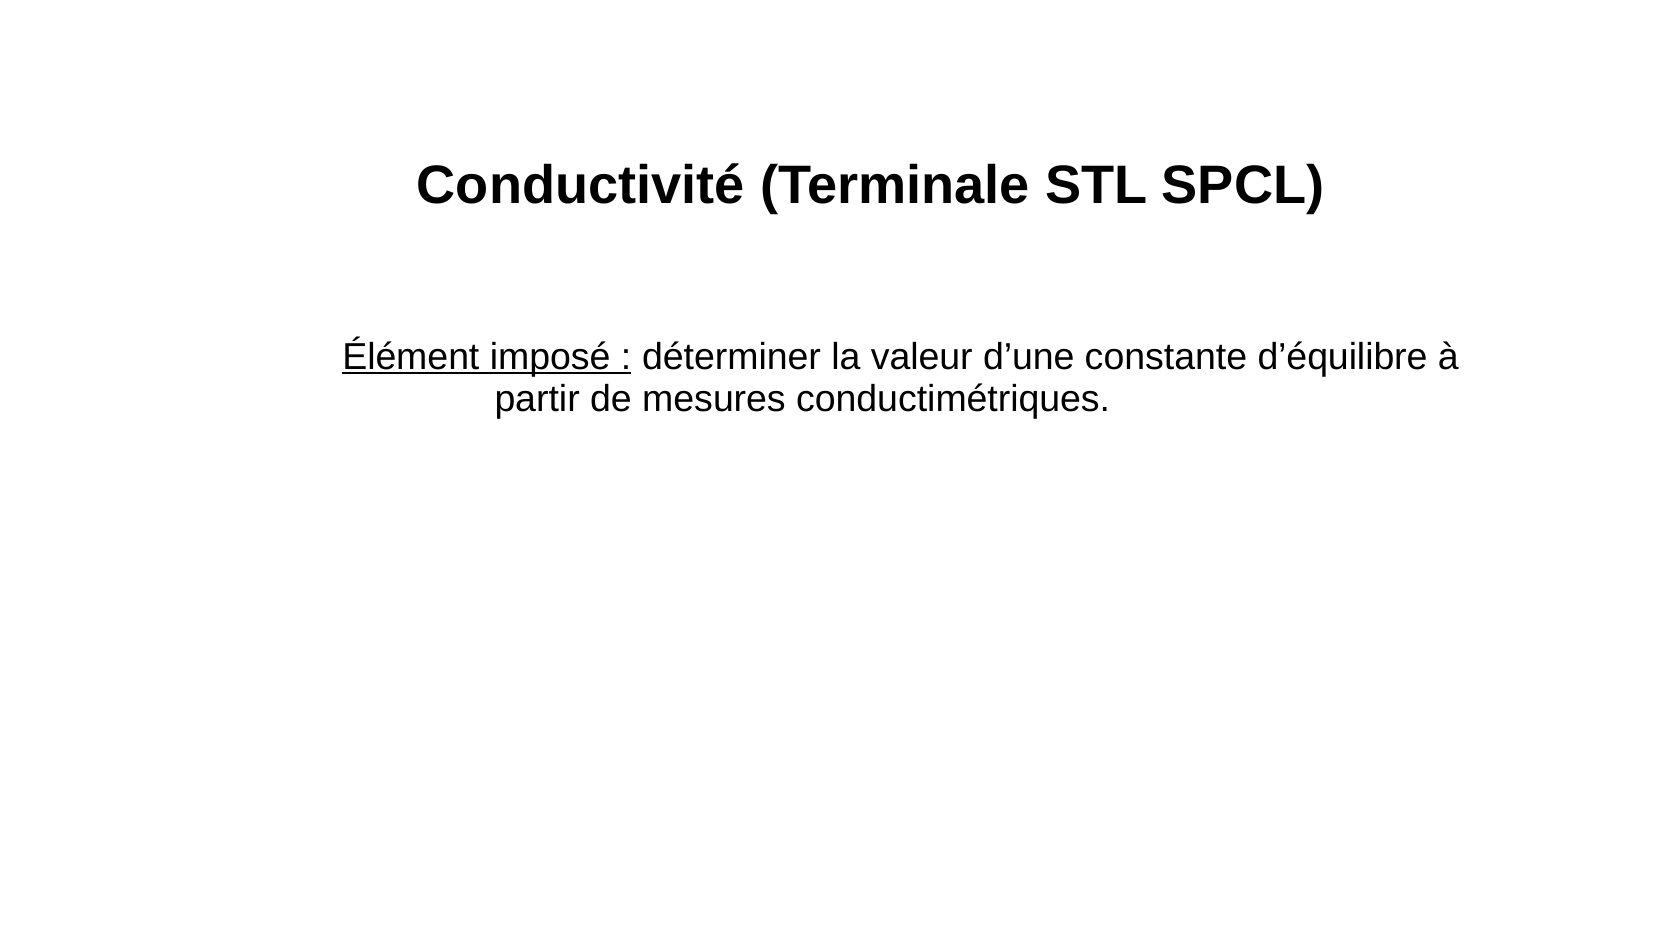

Conductivité (Terminale STL SPCL)
Élément imposé : déterminer la valeur d’une constante d’équilibre à partir de mesures conductimétriques.